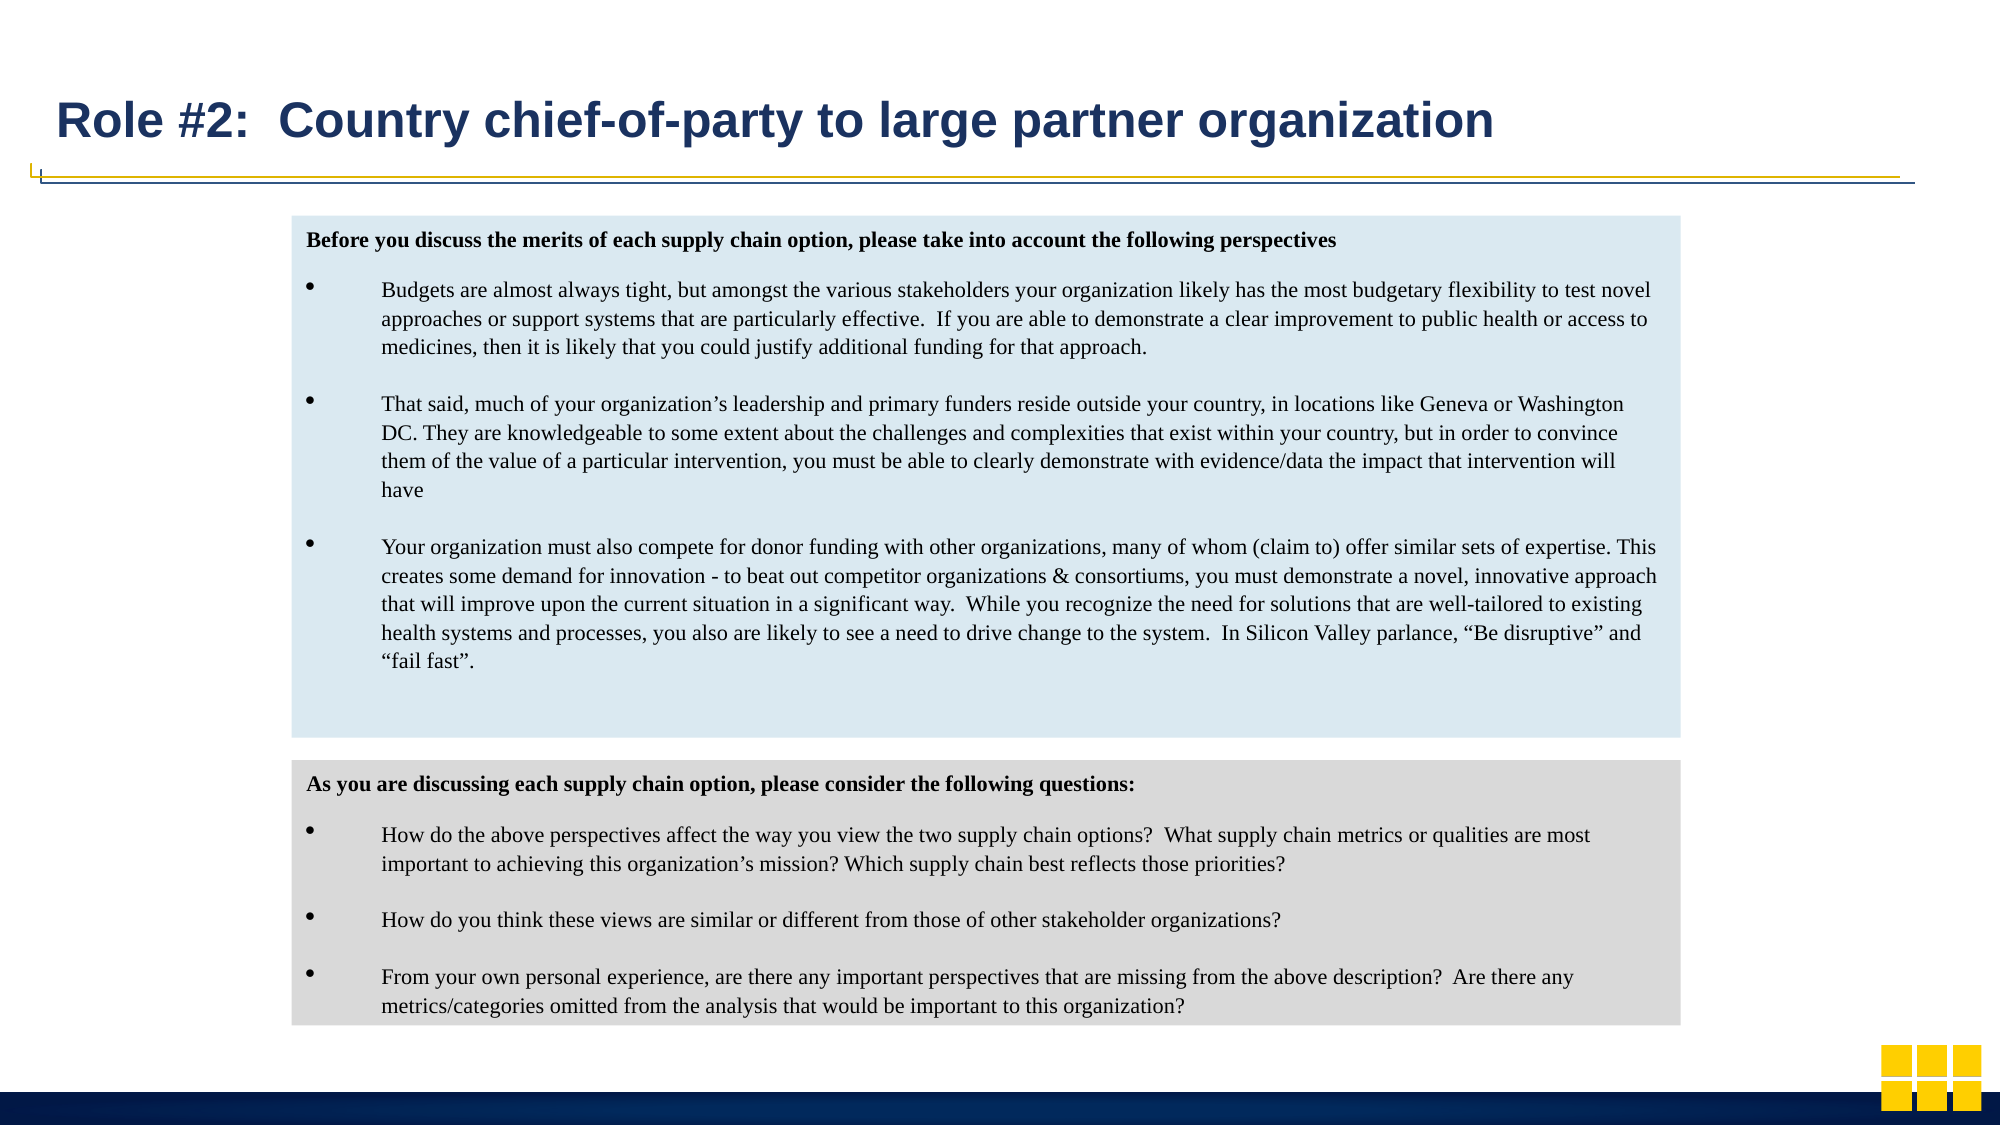

# Role #2: Country chief-of-party to large partner organization
Before you discuss the merits of each supply chain option, please take into account the following perspectives
Budgets are almost always tight, but amongst the various stakeholders your organization likely has the most budgetary flexibility to test novel approaches or support systems that are particularly effective. If you are able to demonstrate a clear improvement to public health or access to medicines, then it is likely that you could justify additional funding for that approach.
That said, much of your organization’s leadership and primary funders reside outside your country, in locations like Geneva or Washington DC. They are knowledgeable to some extent about the challenges and complexities that exist within your country, but in order to convince them of the value of a particular intervention, you must be able to clearly demonstrate with evidence/data the impact that intervention will have
Your organization must also compete for donor funding with other organizations, many of whom (claim to) offer similar sets of expertise. This creates some demand for innovation - to beat out competitor organizations & consortiums, you must demonstrate a novel, innovative approach that will improve upon the current situation in a significant way. While you recognize the need for solutions that are well-tailored to existing health systems and processes, you also are likely to see a need to drive change to the system. In Silicon Valley parlance, “Be disruptive” and “fail fast”.
As you are discussing each supply chain option, please consider the following questions:
How do the above perspectives affect the way you view the two supply chain options? What supply chain metrics or qualities are most important to achieving this organization’s mission? Which supply chain best reflects those priorities?
How do you think these views are similar or different from those of other stakeholder organizations?
From your own personal experience, are there any important perspectives that are missing from the above description? Are there any metrics/categories omitted from the analysis that would be important to this organization?